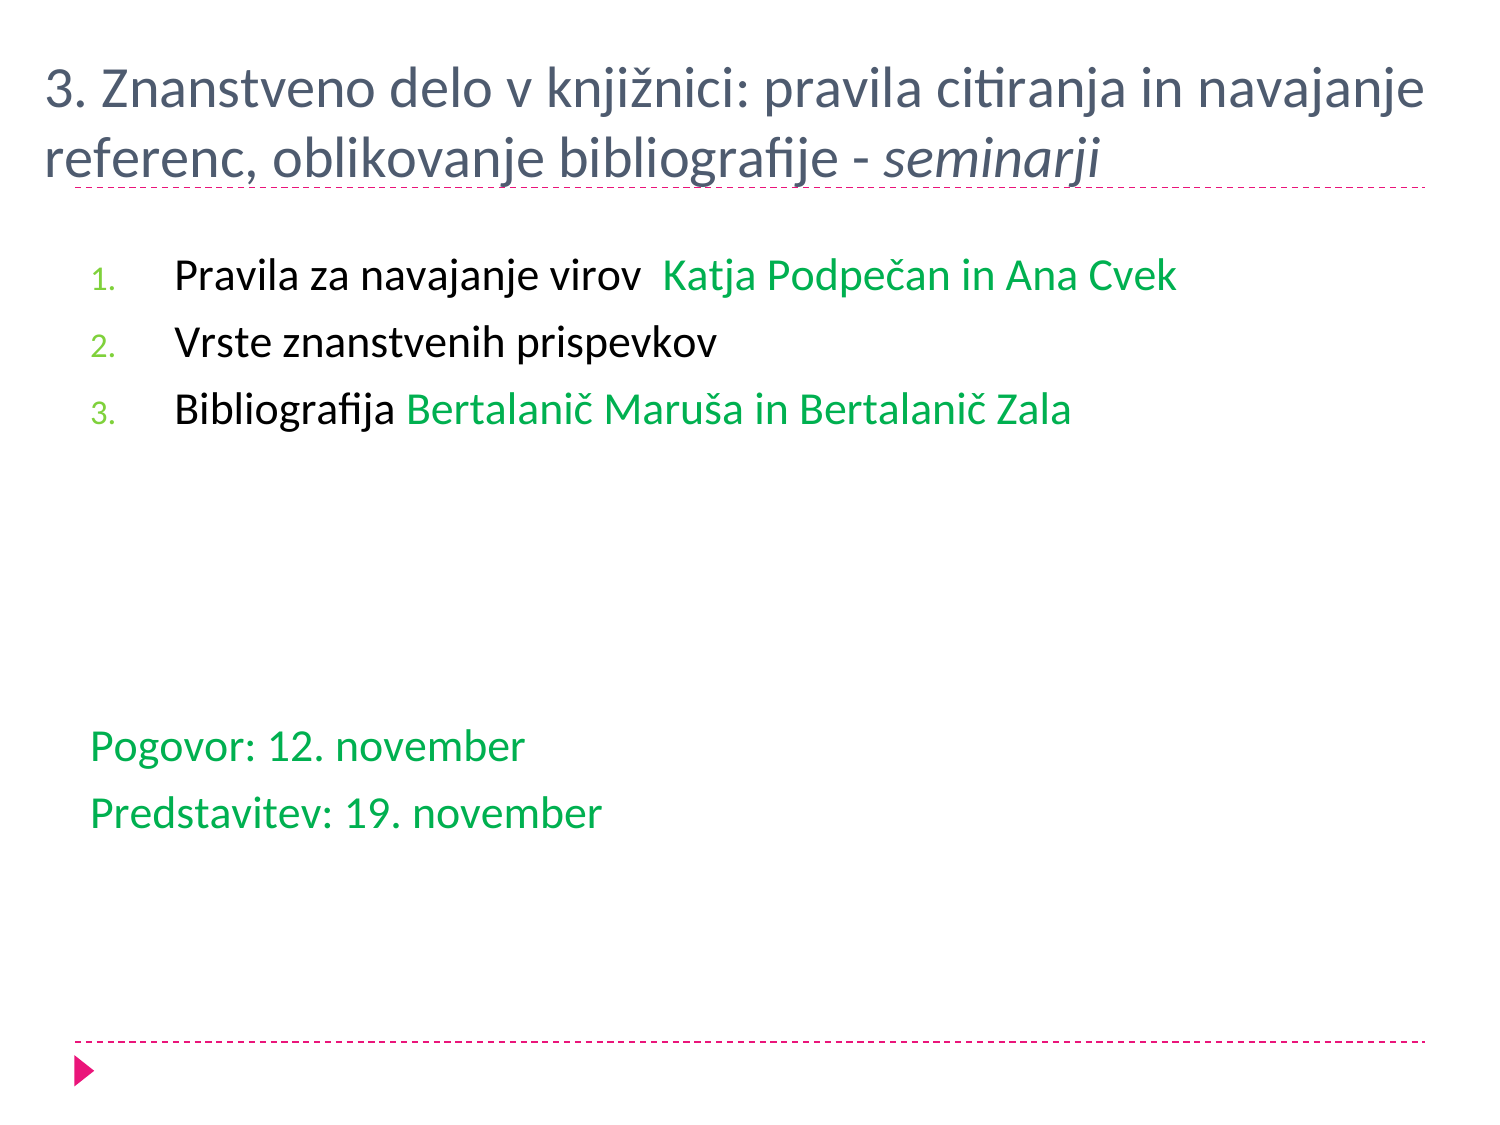

# 3. Znanstveno delo v knjižnici: pravila citiranja in navajanje referenc, oblikovanje bibliografije - seminarji
Pravila za navajanje virov Katja Podpečan in Ana Cvek
Vrste znanstvenih prispevkov
Bibliografija Bertalanič Maruša in Bertalanič Zala
Pogovor: 12. november
Predstavitev: 19. november